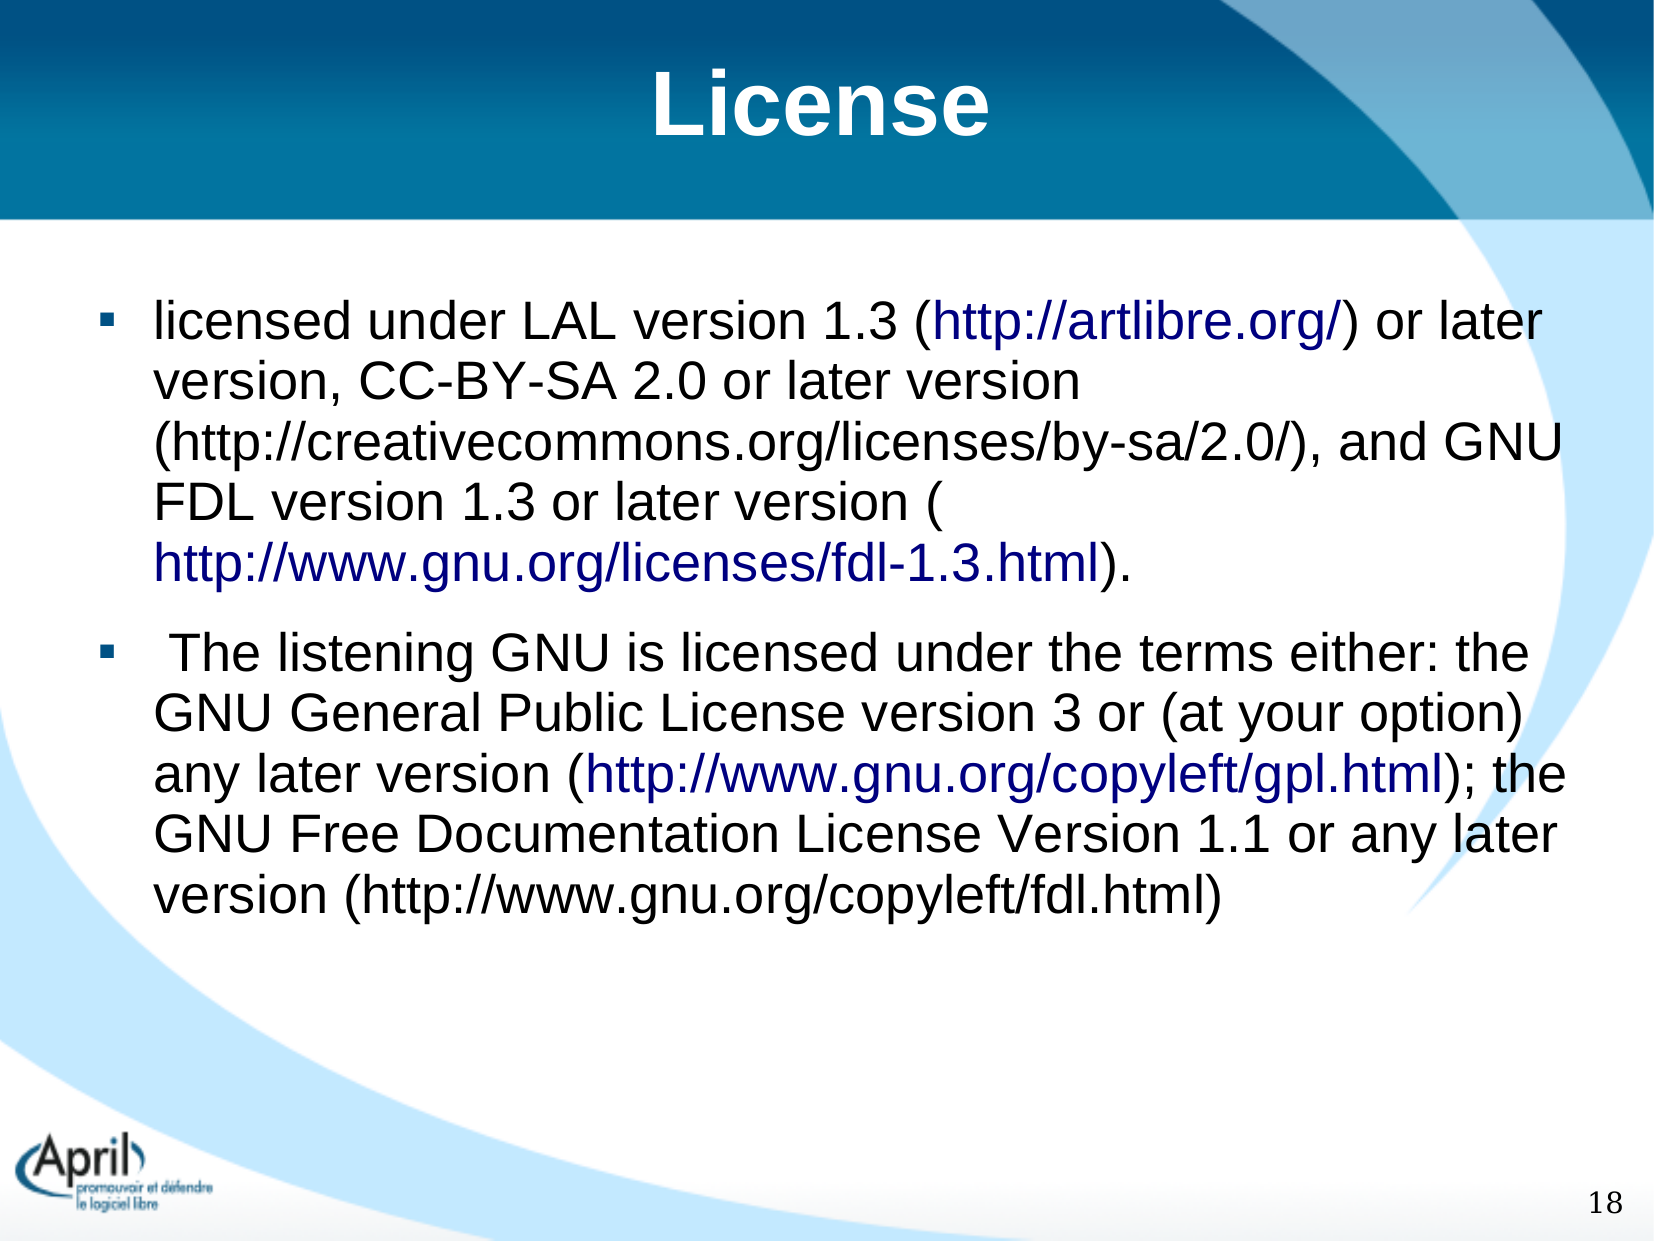

# License
licensed under LAL version 1.3 (http://artlibre.org/) or later version, CC-BY-SA 2.0 or later version (http://creativecommons.org/licenses/by-sa/2.0/), and GNU FDL version 1.3 or later version (http://www.gnu.org/licenses/fdl-1.3.html).
 The listening GNU is licensed under the terms either: the GNU General Public License version 3 or (at your option) any later version (http://www.gnu.org/copyleft/gpl.html); the GNU Free Documentation License Version 1.1 or any later version (http://www.gnu.org/copyleft/fdl.html)
18